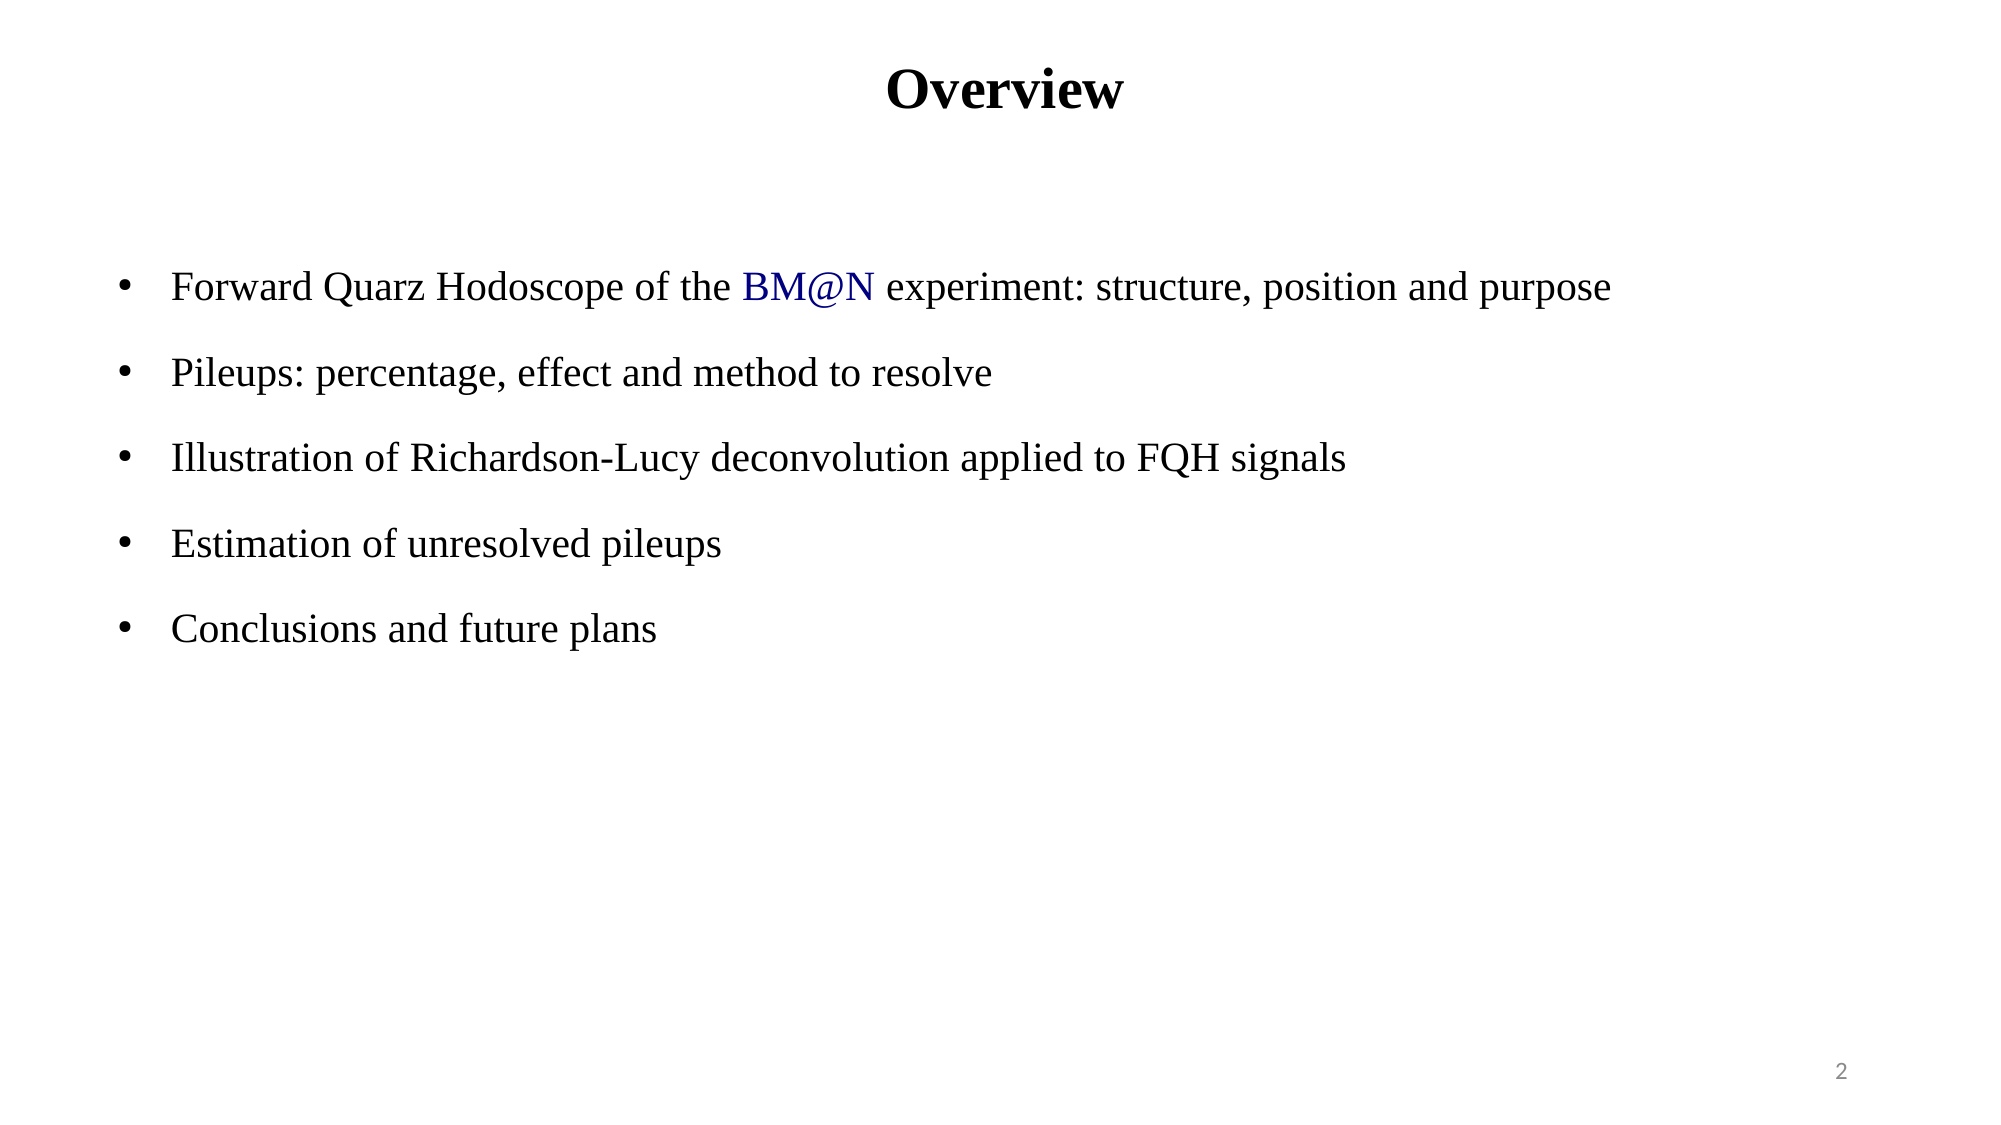

# Overview
Forward Quarz Hodoscope of the BM@N experiment: structure, position and purpose
Pileups: percentage, effect and method to resolve
Illustration of Richardson-Lucy deconvolution applied to FQH signals
Estimation of unresolved pileups
Conclusions and future plans